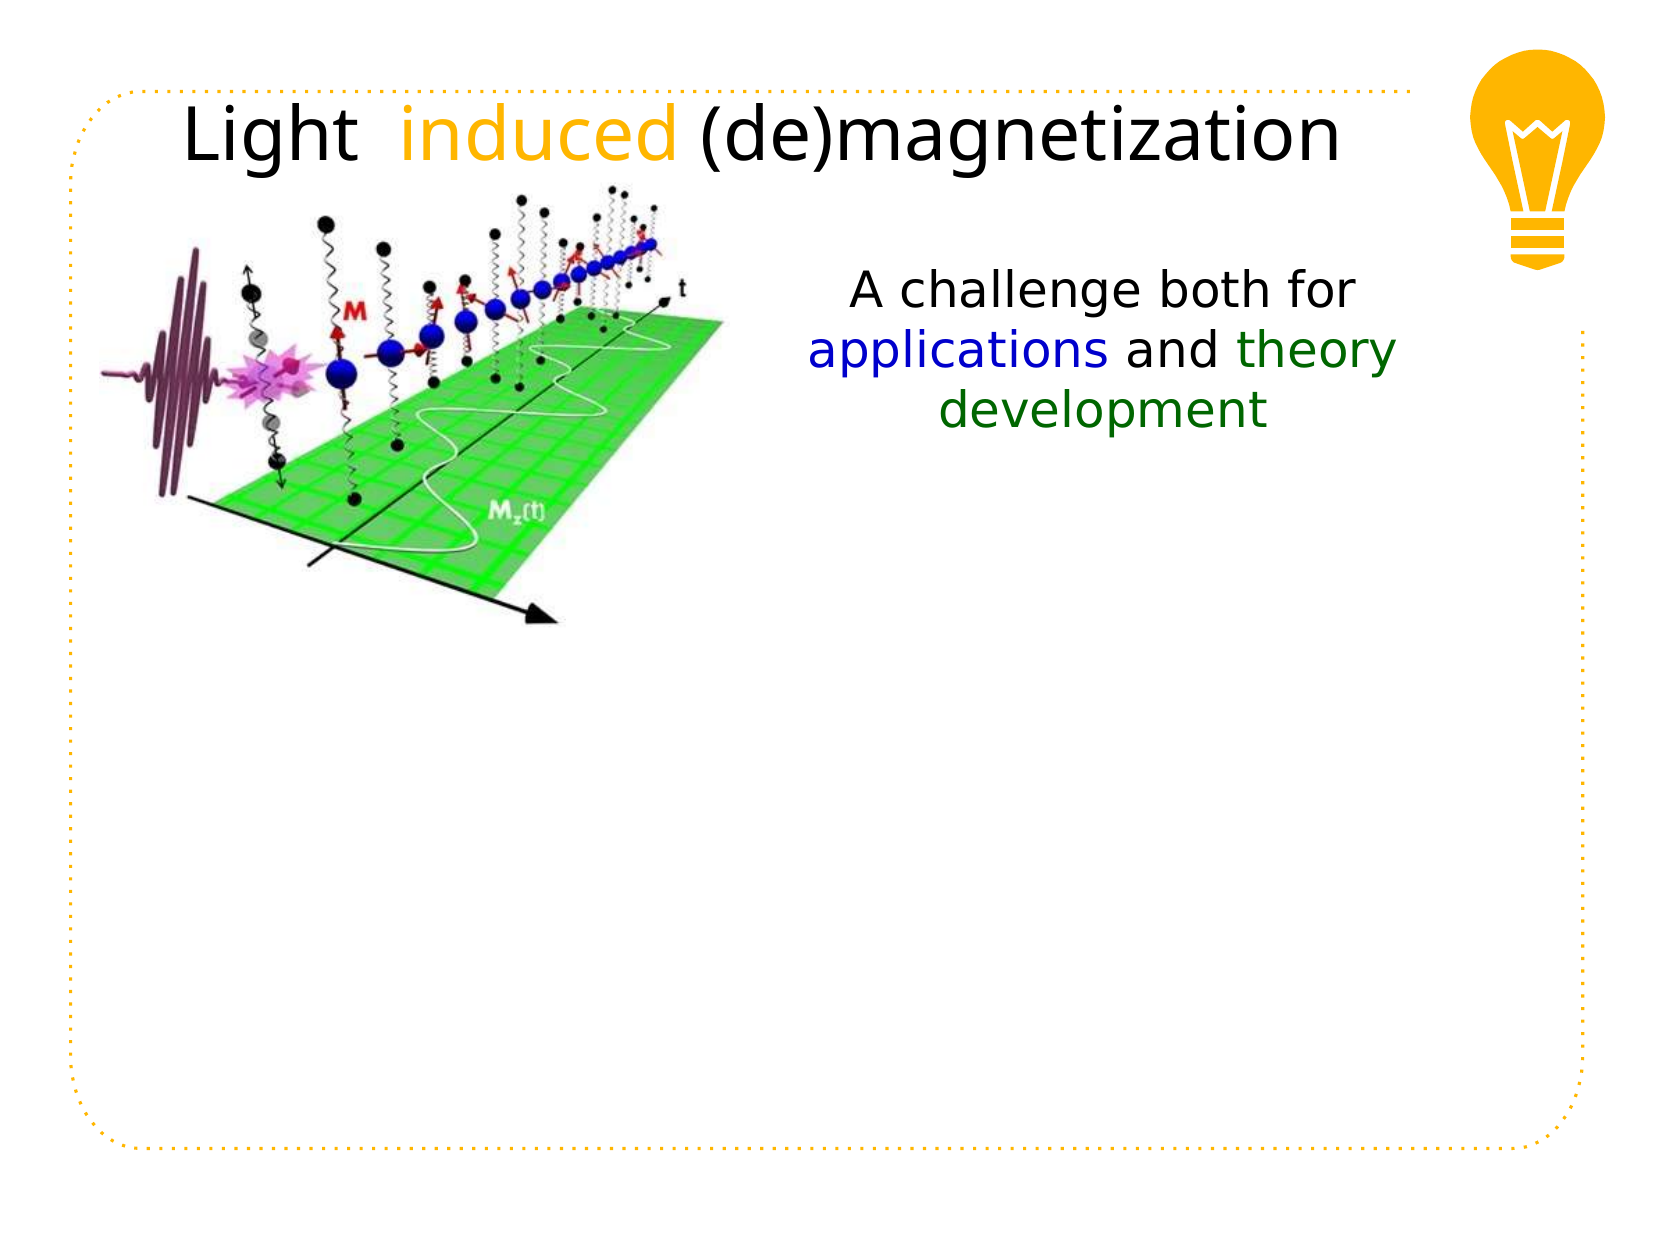

# Light induced (de)magnetization
A challenge both for applications and theory development